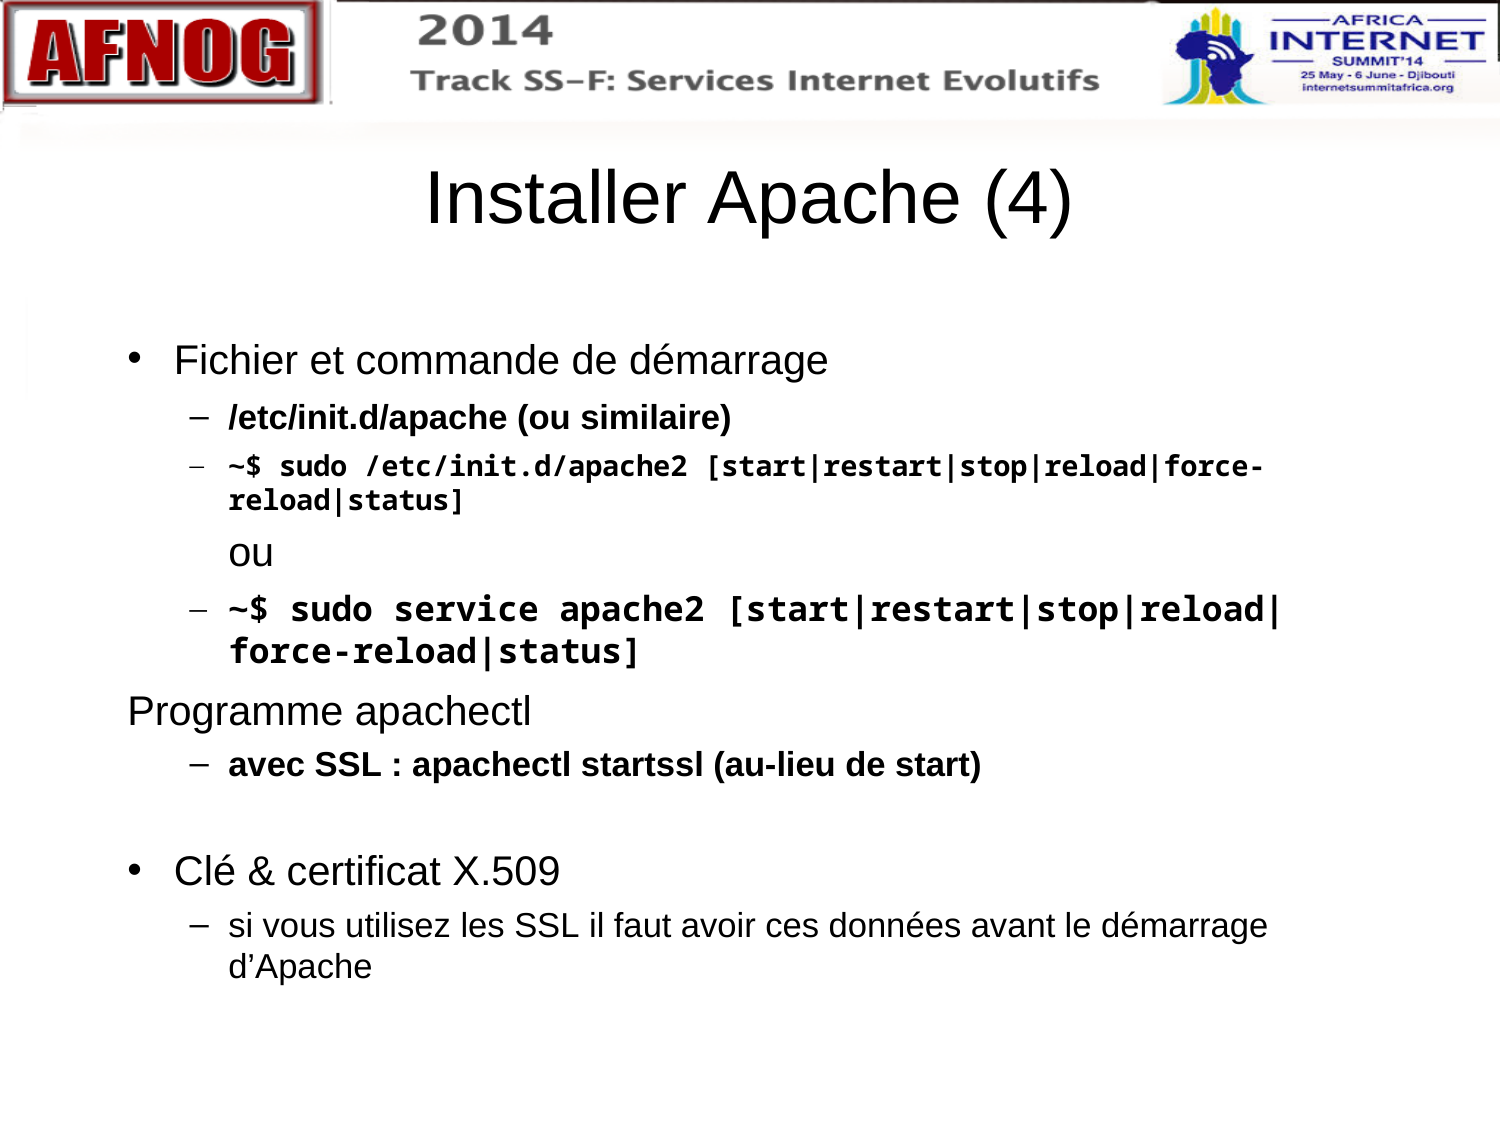

# Installer Apache (4)
Fichier et commande de démarrage
/etc/init.d/apache (ou similaire)
~$ sudo /etc/init.d/apache2 [start|restart|stop|reload|force-reload|status]
ou
~$ sudo service apache2 [start|restart|stop|reload|force-reload|status]
Programme apachectl
avec SSL : apachectl startssl (au-lieu de start)
Clé & certificat X.509
si vous utilisez les SSL il faut avoir ces données avant le démarrage d’Apache
11